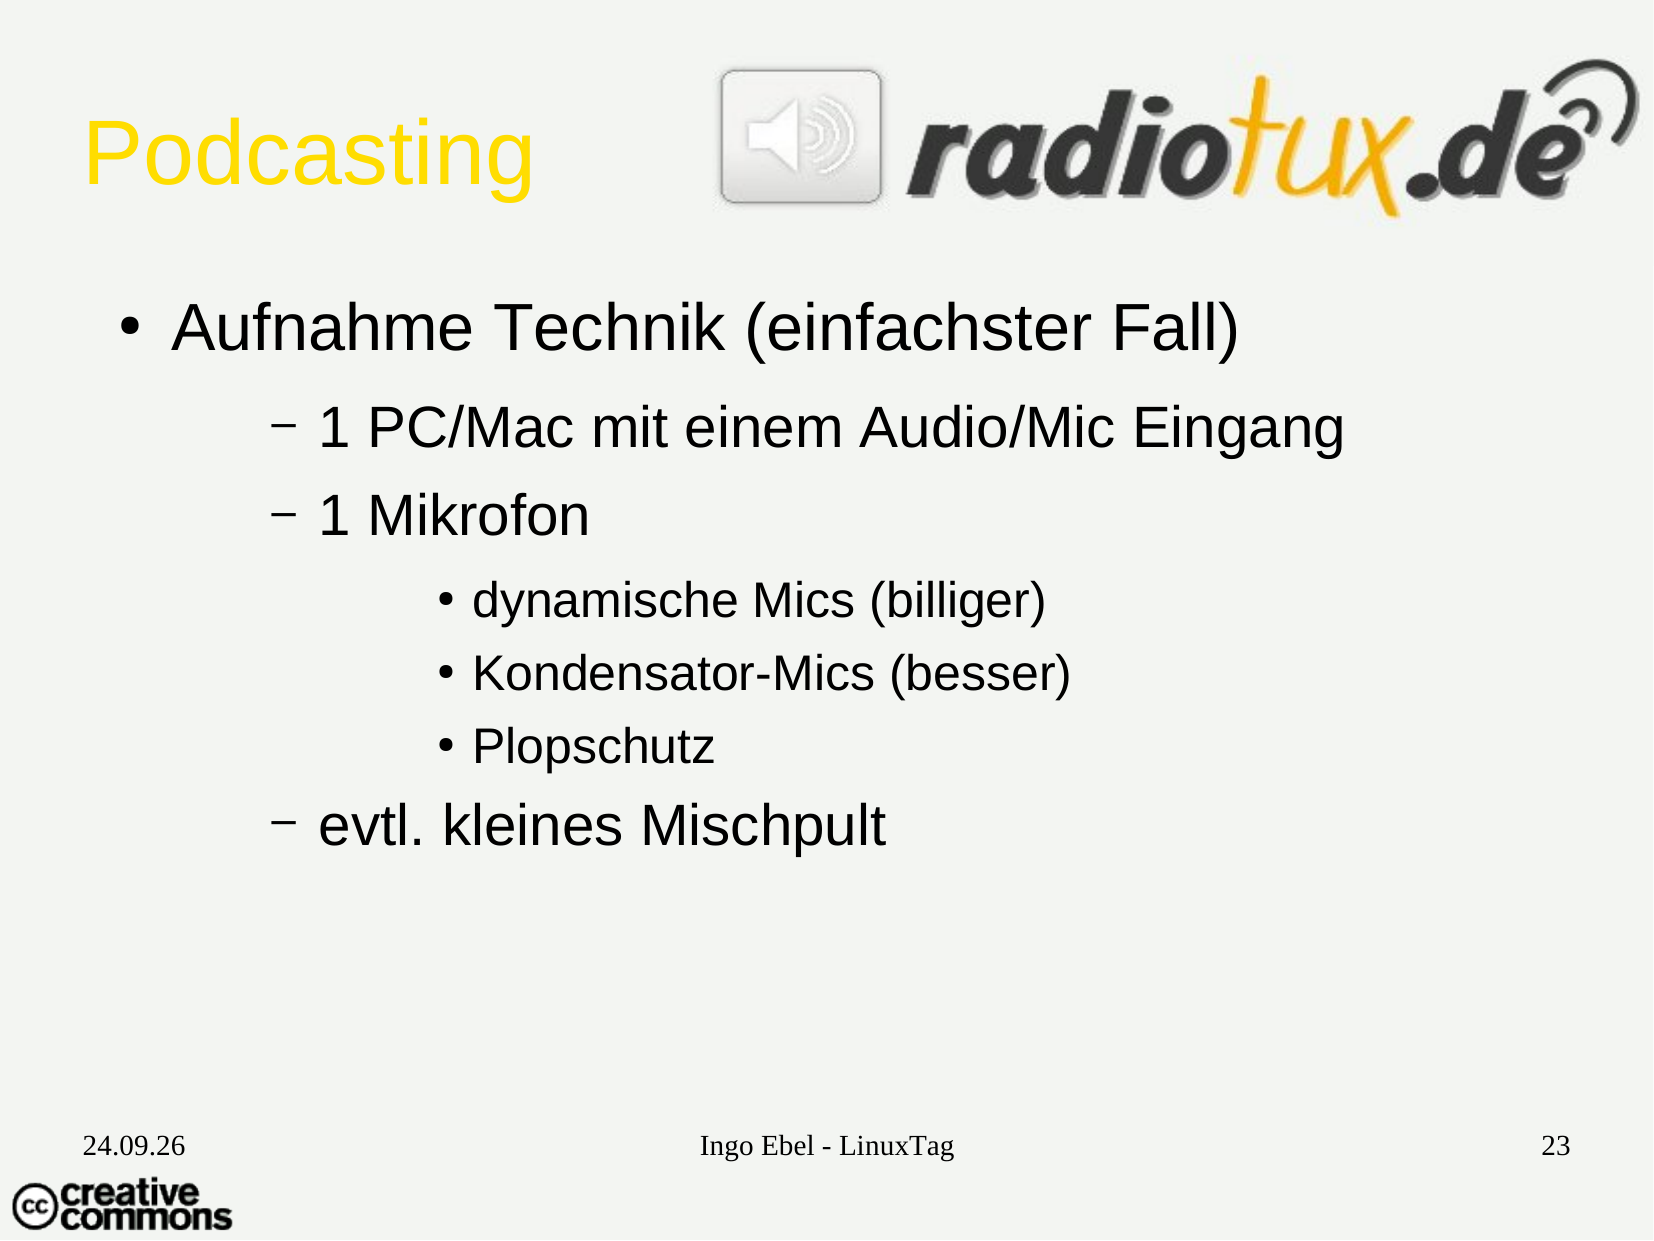

# Podcasting
Aufnahme Technik (einfachster Fall)
1 PC/Mac mit einem Audio/Mic Eingang
1 Mikrofon
dynamische Mics (billiger)
Kondensator-Mics (besser)
Plopschutz
evtl. kleines Mischpult
Ingo Ebel - LinuxTag
23